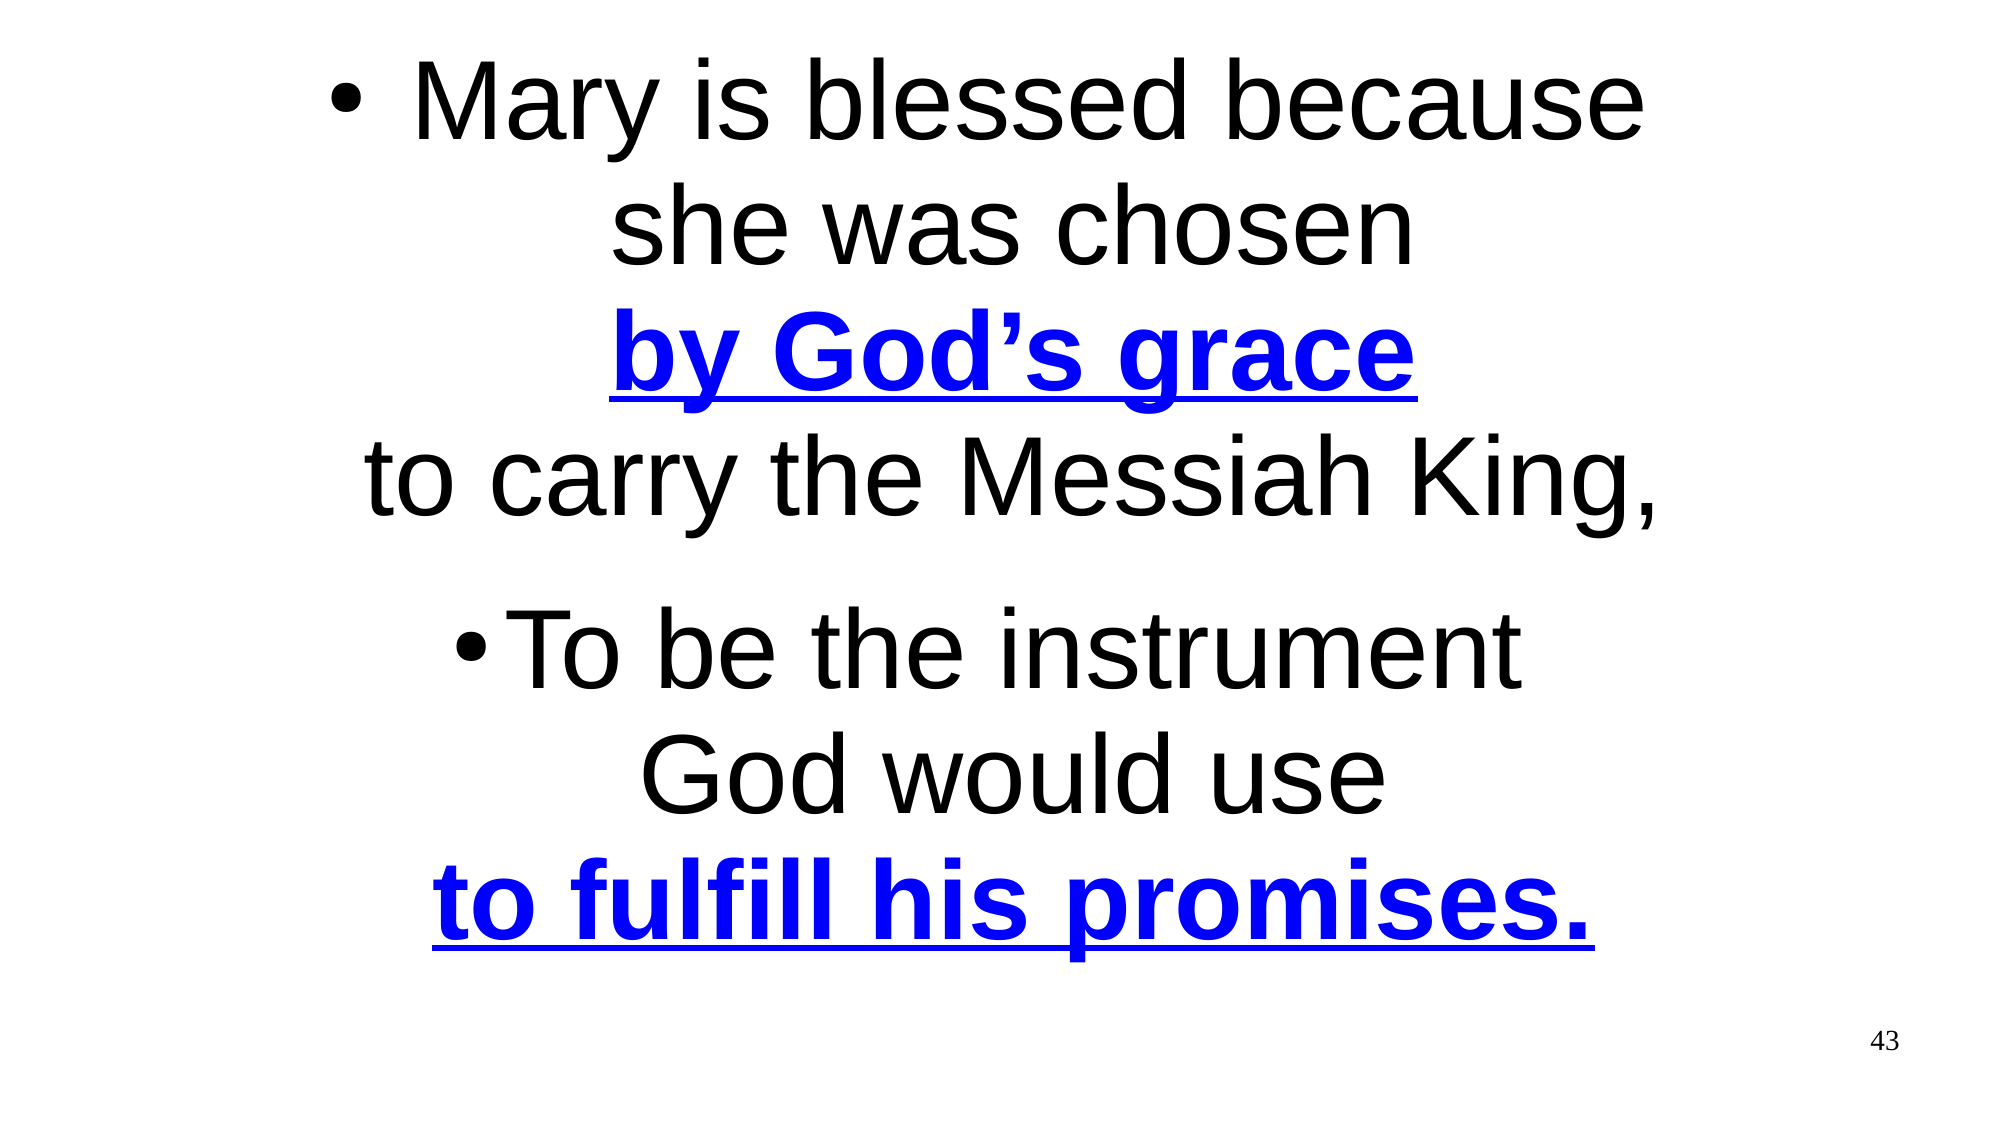

# Mary is blessed because she was chosen by God’s grace to carry the Messiah King,
To be the instrument
God would use
to fulfill his promises.
43